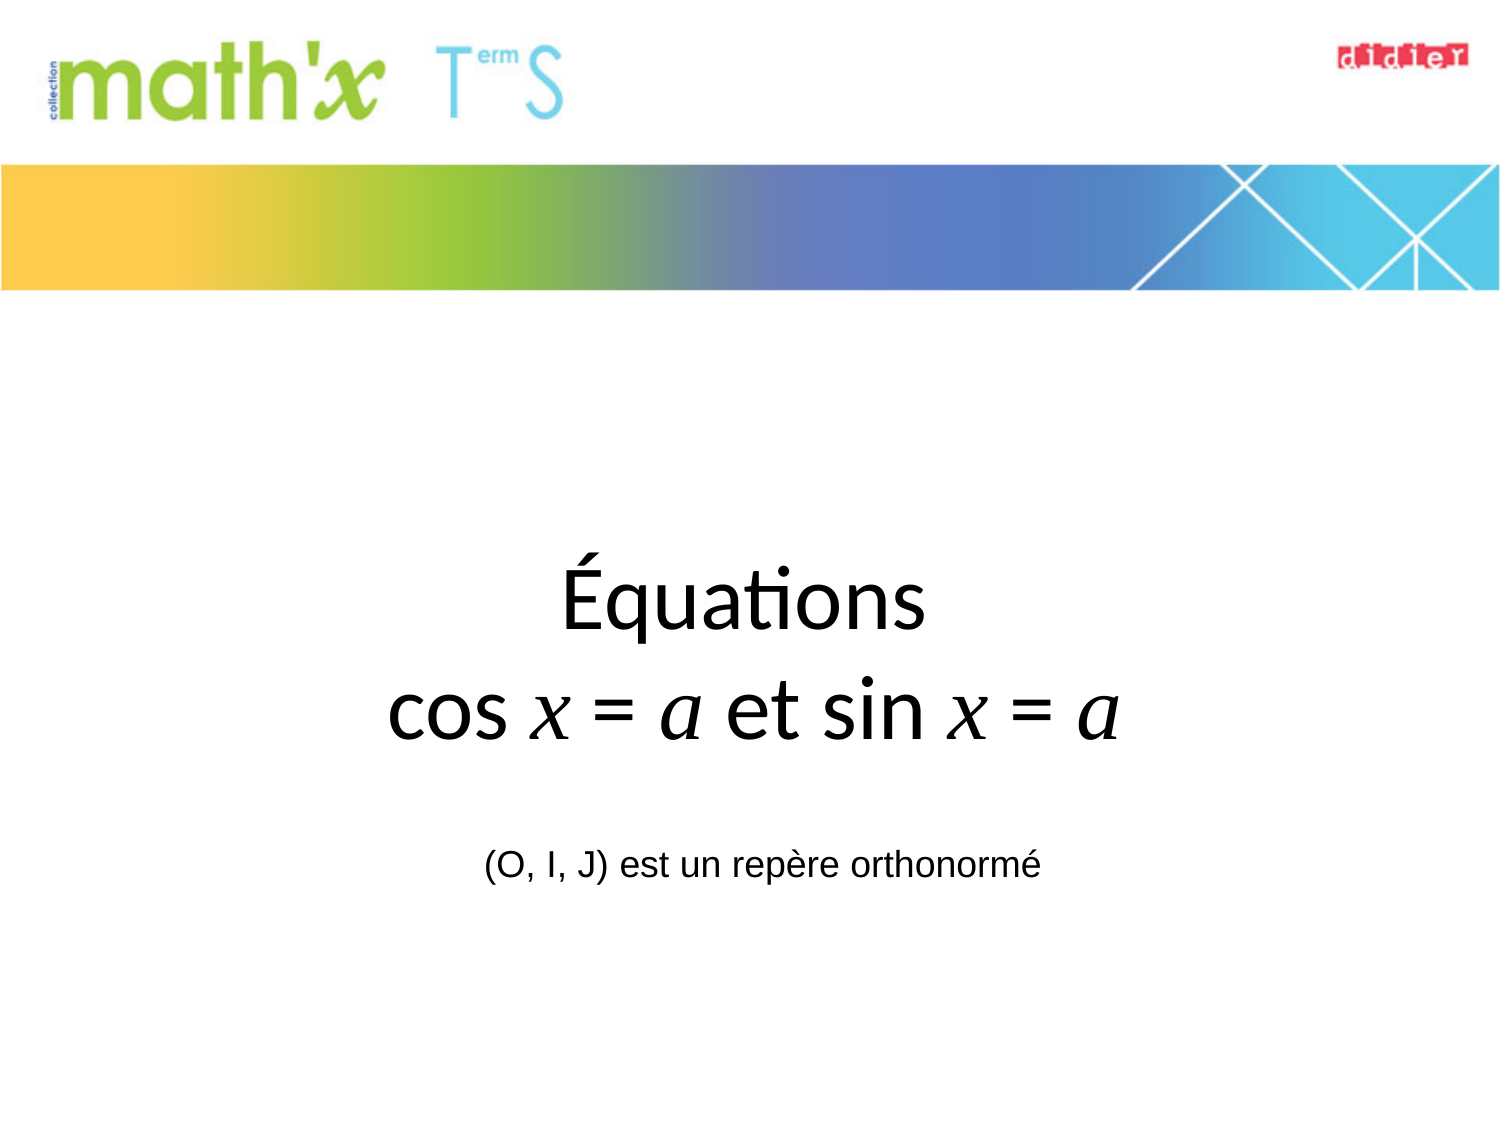

# Équations cos x = a et sin x = a
(O, I, J) est un repère orthonormé